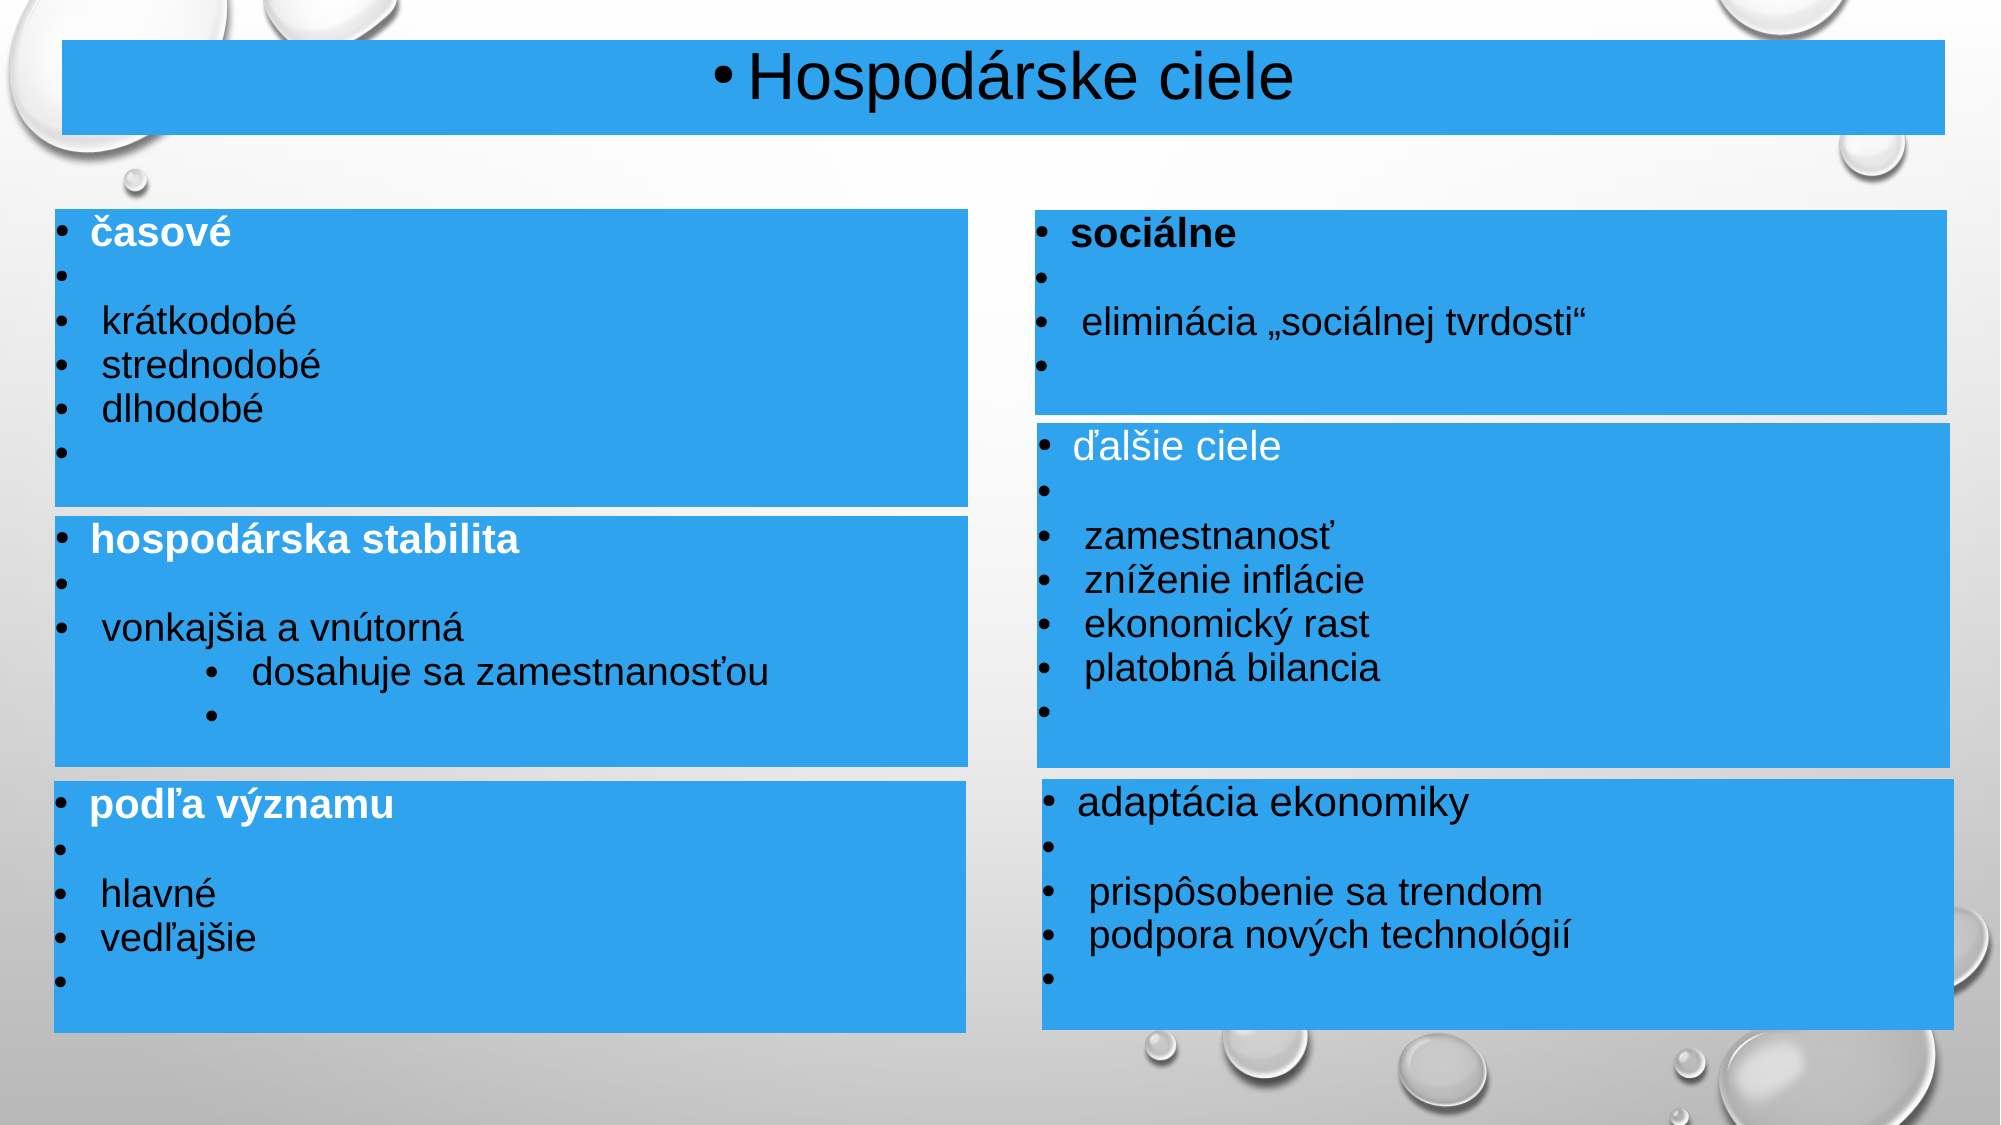

| Hospodárske ciele |
| --- |
| časové krátkodobé strednodobé dlhodobé |
| --- |
| sociálne eliminácia „sociálnej tvrdosti“ |
| --- |
| ďalšie ciele zamestnanosť zníženie inflácie ekonomický rast platobná bilancia |
| --- |
| hospodárska stabilita vonkajšia a vnútorná dosahuje sa zamestnanosťou |
| --- |
| adaptácia ekonomiky prispôsobenie sa trendom podpora nových technológií |
| --- |
| podľa významu hlavné vedľajšie |
| --- |